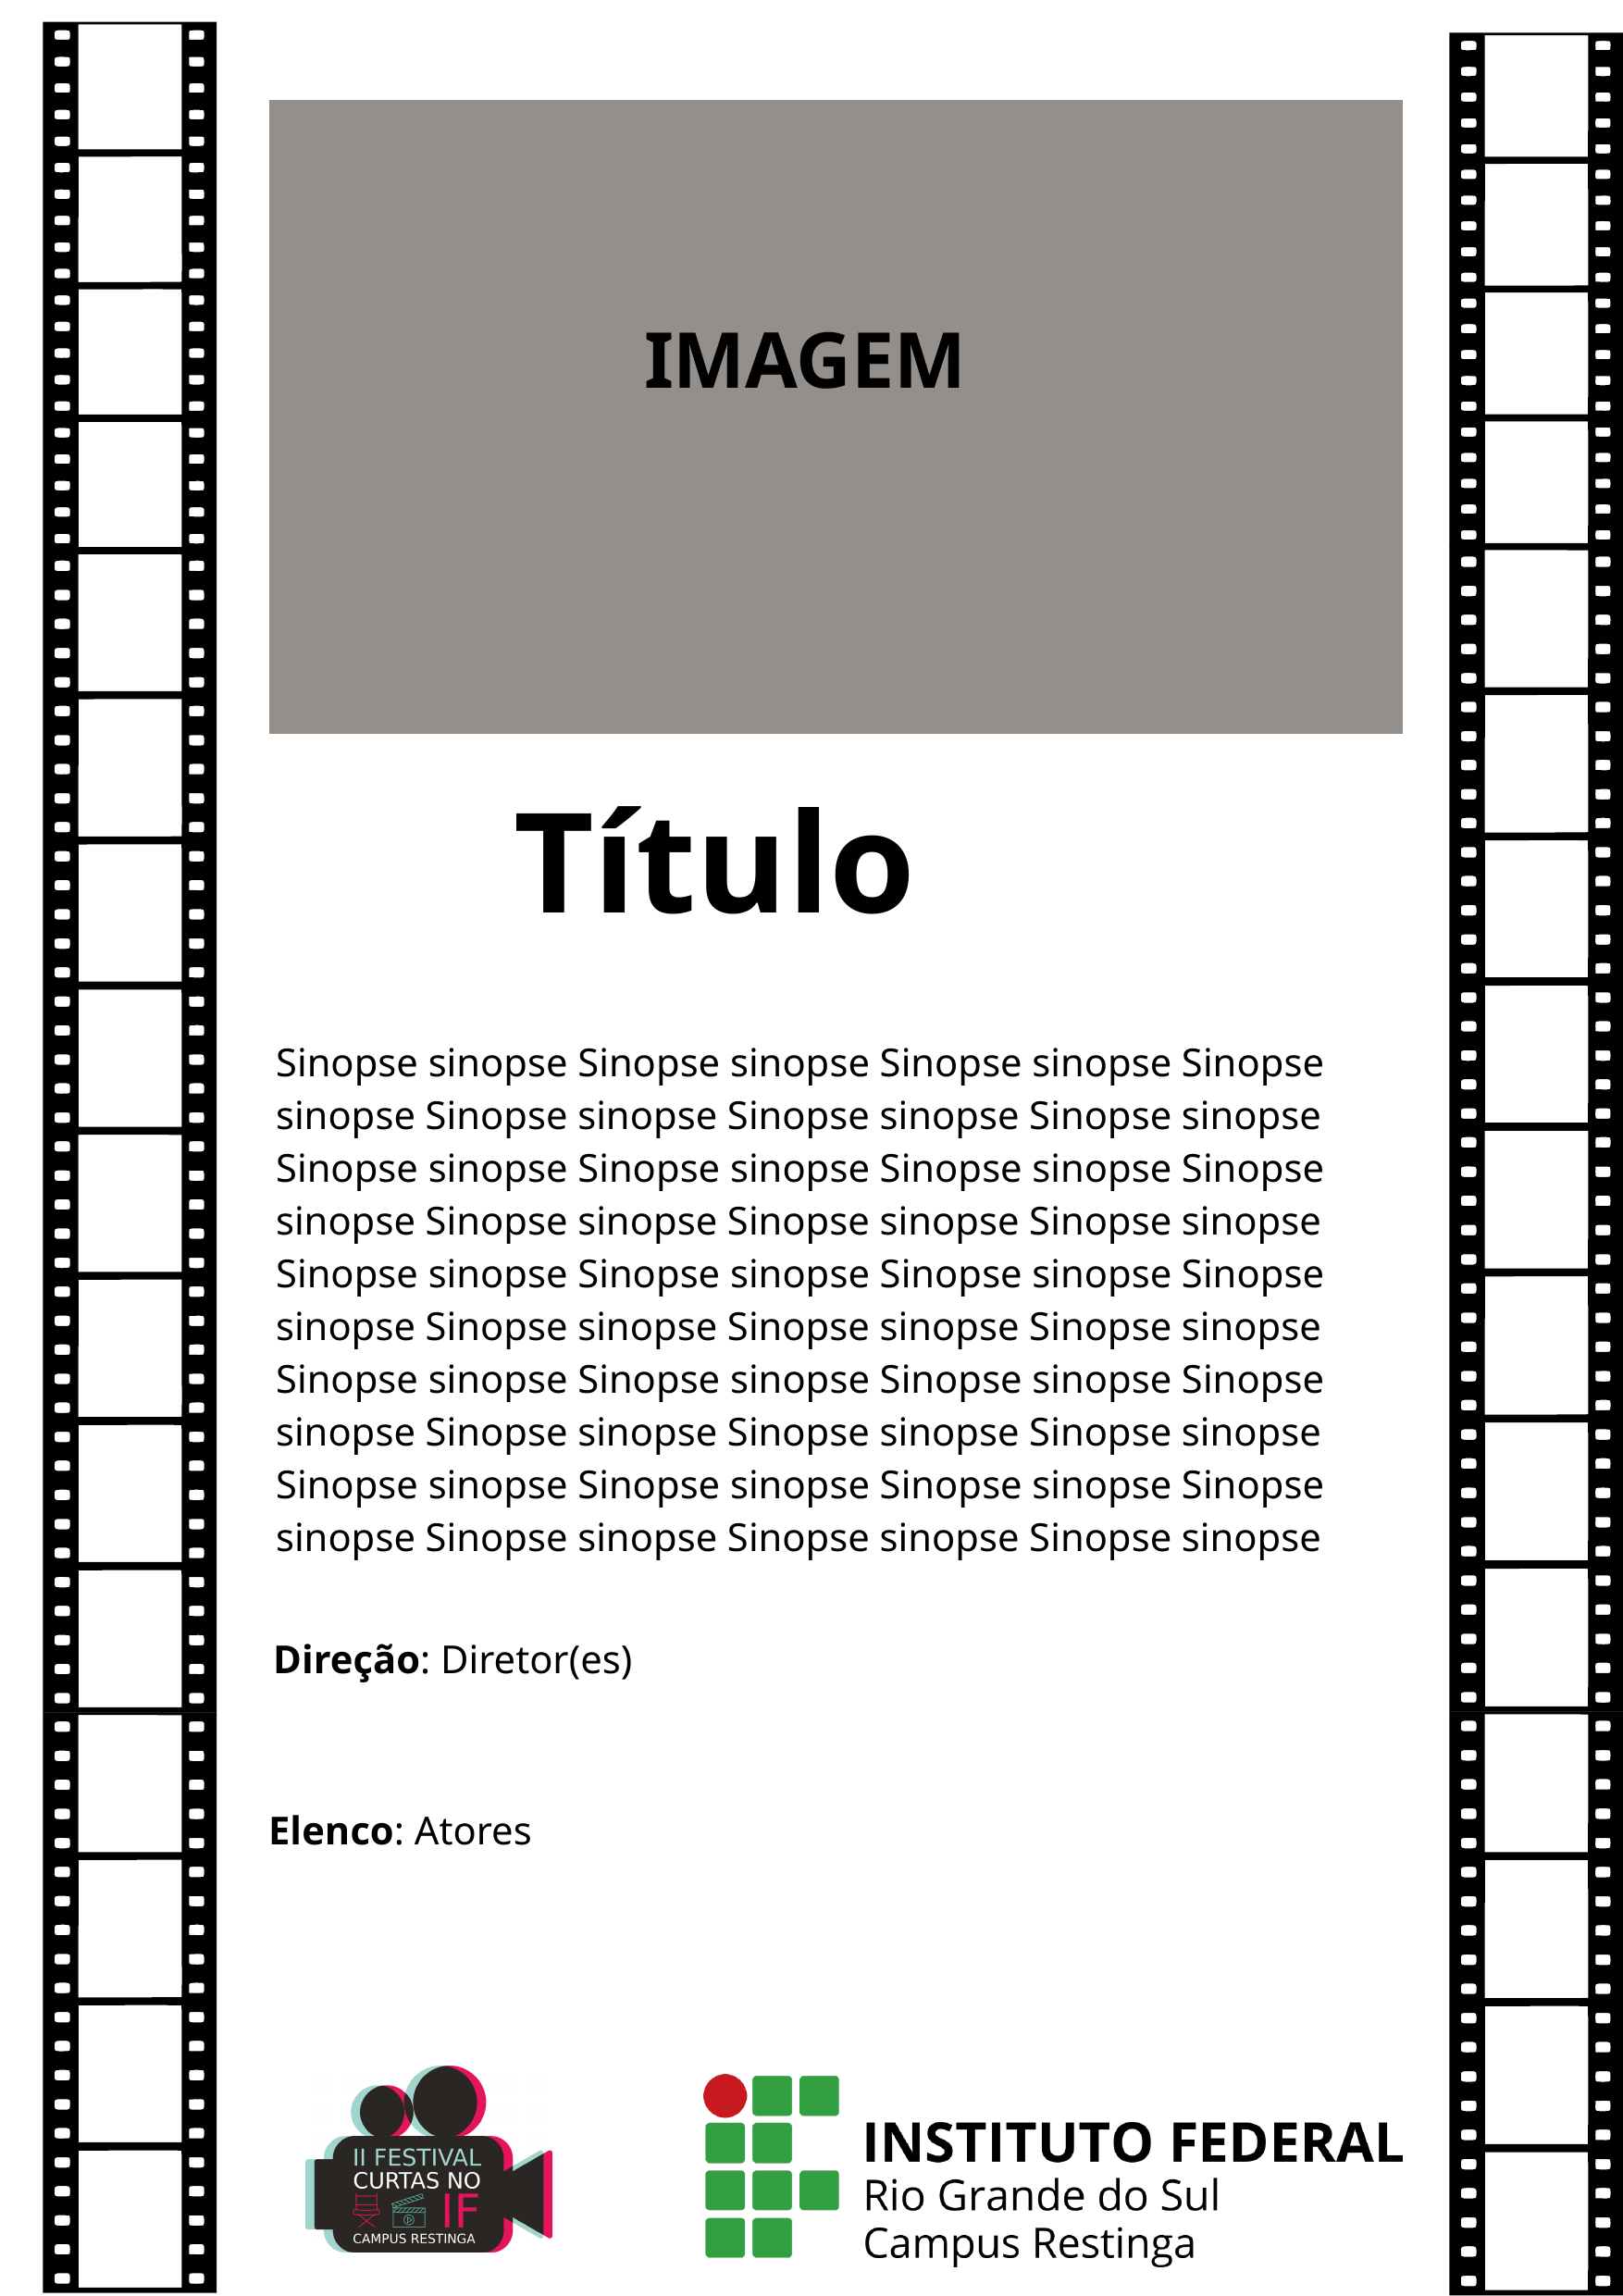

IMAGEM
Título
Sinopse sinopse Sinopse sinopse Sinopse sinopse Sinopse sinopse Sinopse sinopse Sinopse sinopse Sinopse sinopse Sinopse sinopse Sinopse sinopse Sinopse sinopse Sinopse sinopse Sinopse sinopse Sinopse sinopse Sinopse sinopse Sinopse sinopse Sinopse sinopse Sinopse sinopse Sinopse sinopse Sinopse sinopse Sinopse sinopse Sinopse sinopse Sinopse sinopse Sinopse sinopse Sinopse sinopse Sinopse sinopse Sinopse sinopse Sinopse sinopse Sinopse sinopse Sinopse sinopse Sinopse sinopse Sinopse sinopse Sinopse sinopse Sinopse sinopse Sinopse sinopse Sinopse sinopse
Direção: Diretor(es)
Elenco: Atores